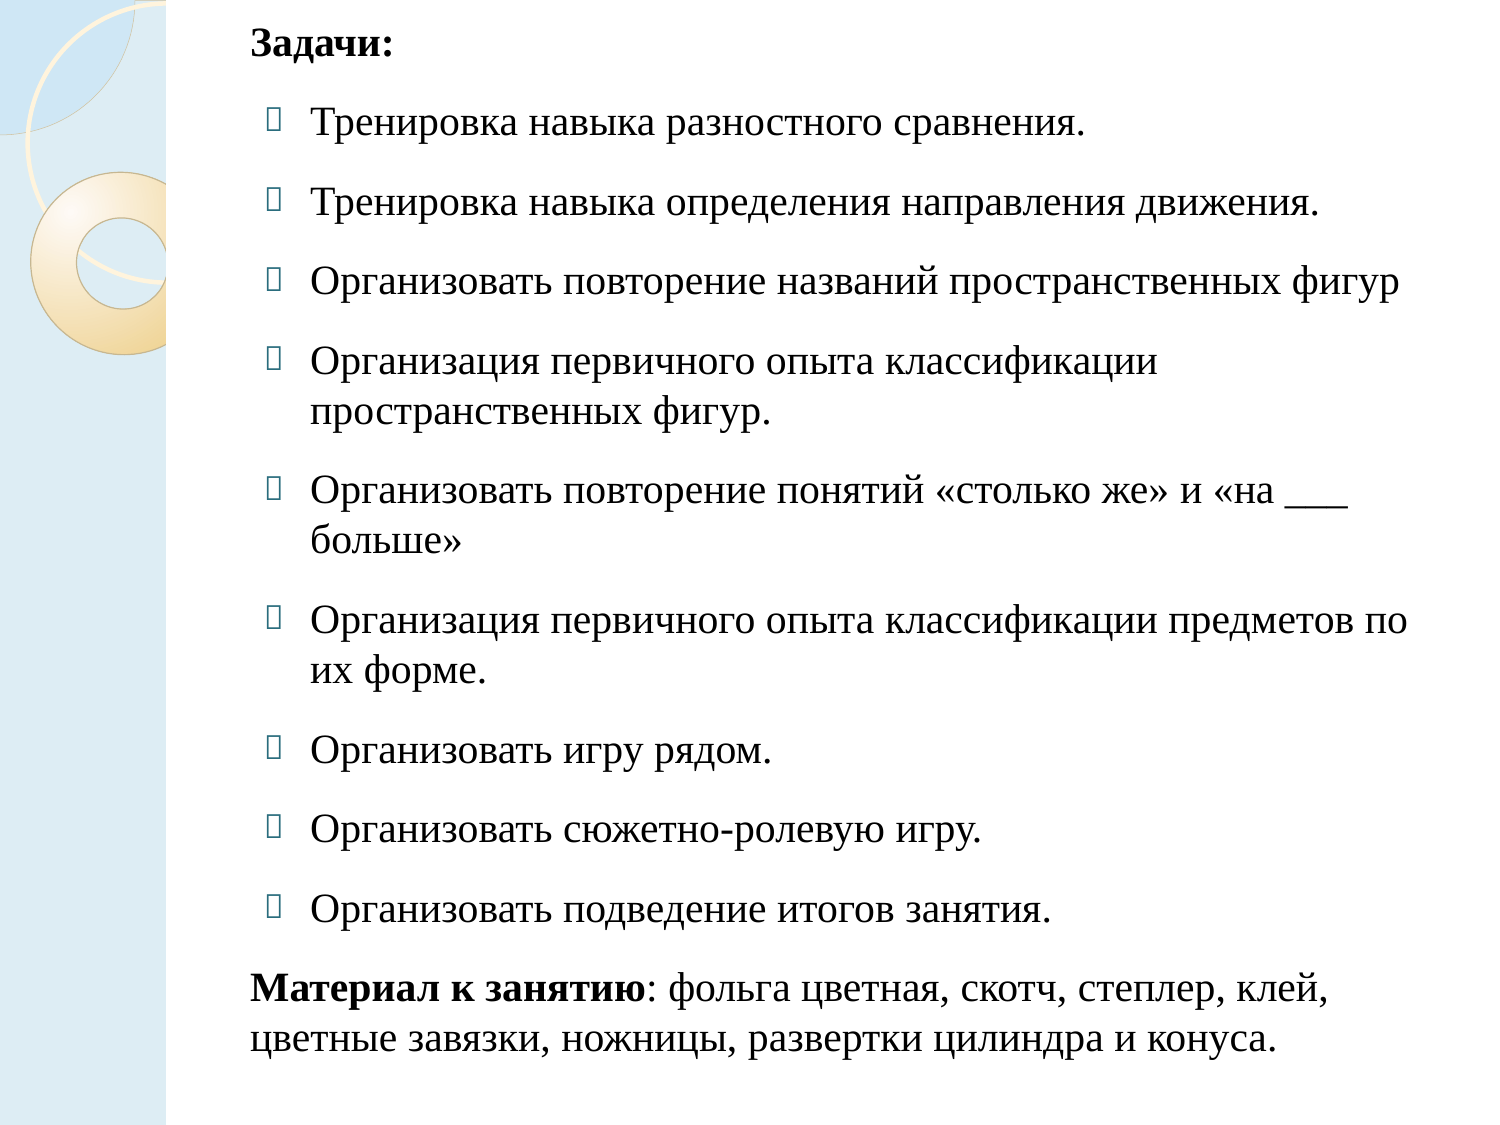

# Задачи:
Тренировка навыка разностного сравнения.
Тренировка навыка определения направления движения.
Организовать повторение названий пространственных фигур
Организация первичного опыта классификации пространственных фигур.
Организовать повторение понятий «столько же» и «на ___ больше»
Организация первичного опыта классификации предметов по их форме.
Организовать игру рядом.
Организовать сюжетно-ролевую игру.
Организовать подведение итогов занятия.
Материал к занятию: фольга цветная, скотч, степлер, клей, цветные завязки, ножницы, развертки цилиндра и конуса.